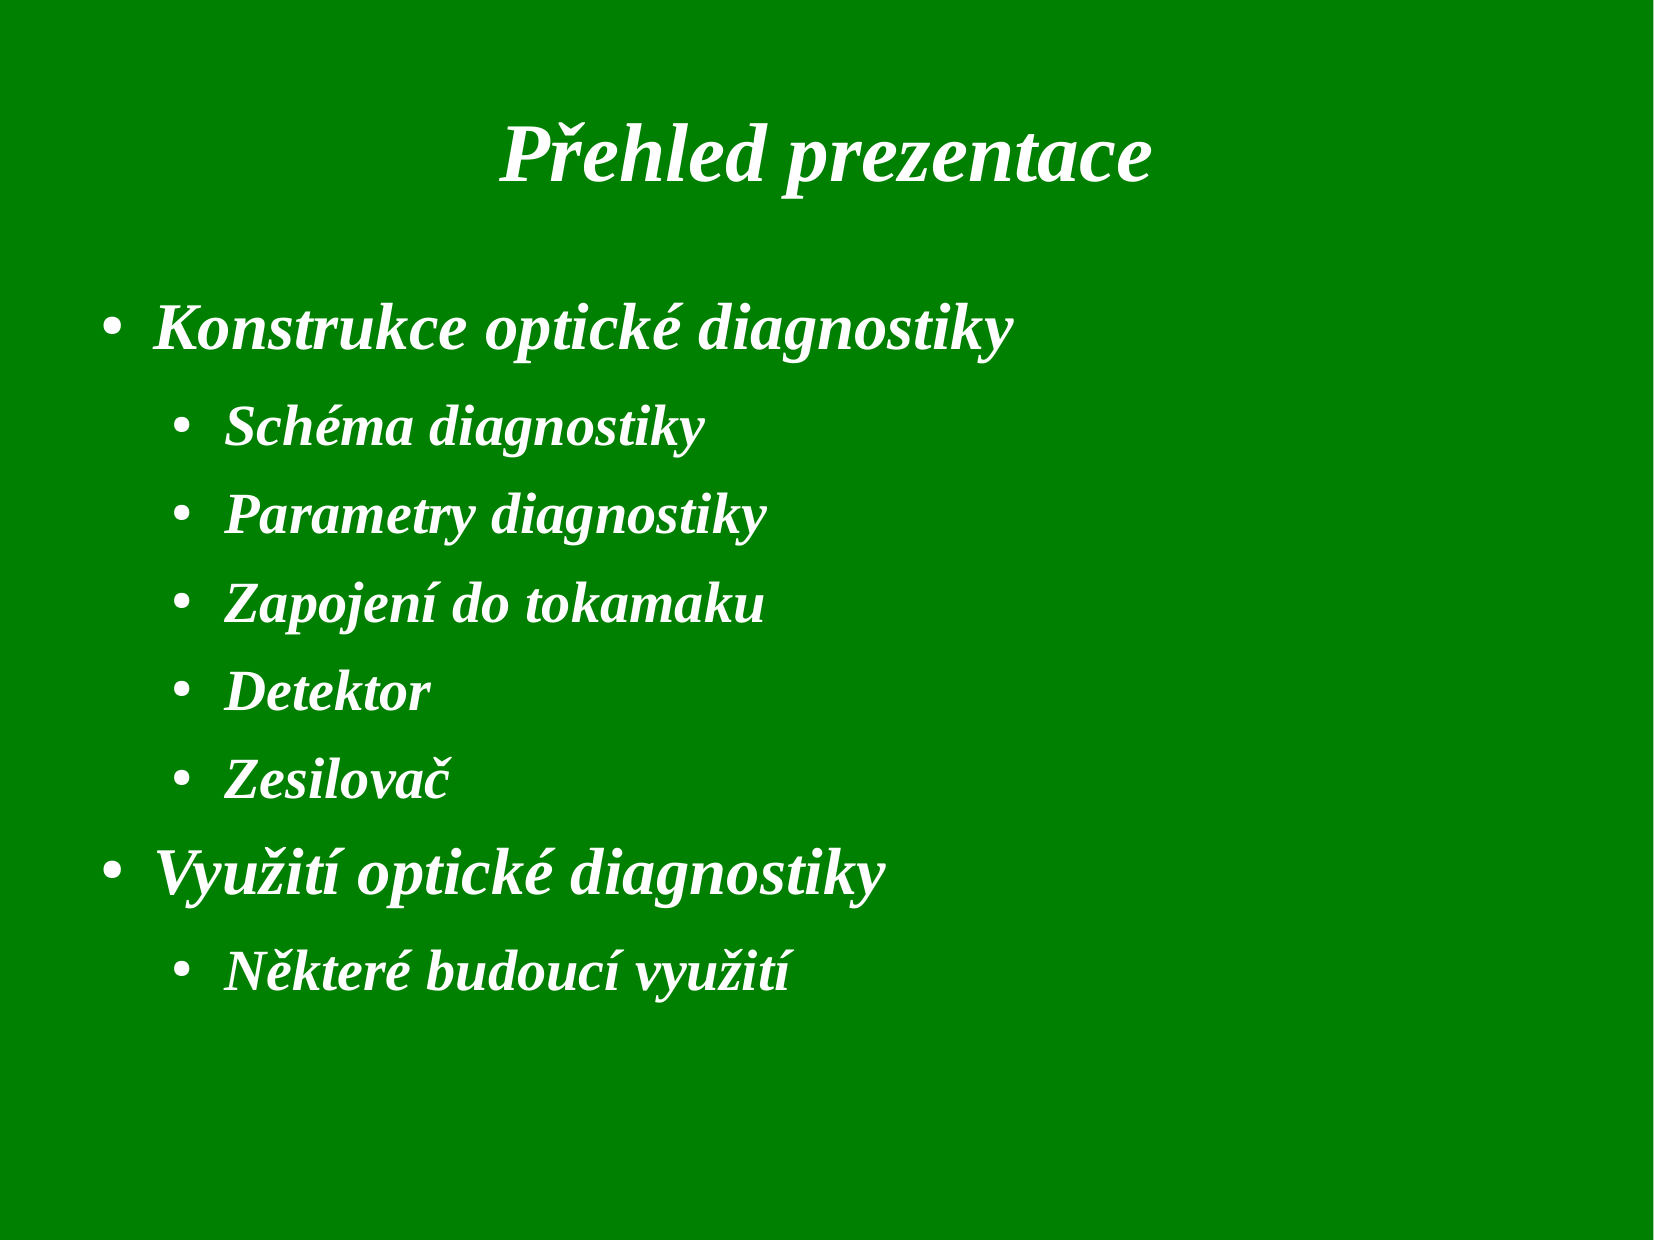

# Přehled prezentace
Konstrukce optické diagnostiky
Schéma diagnostiky
Parametry diagnostiky
Zapojení do tokamaku
Detektor
Zesilovač
Využití optické diagnostiky
Některé budoucí využití